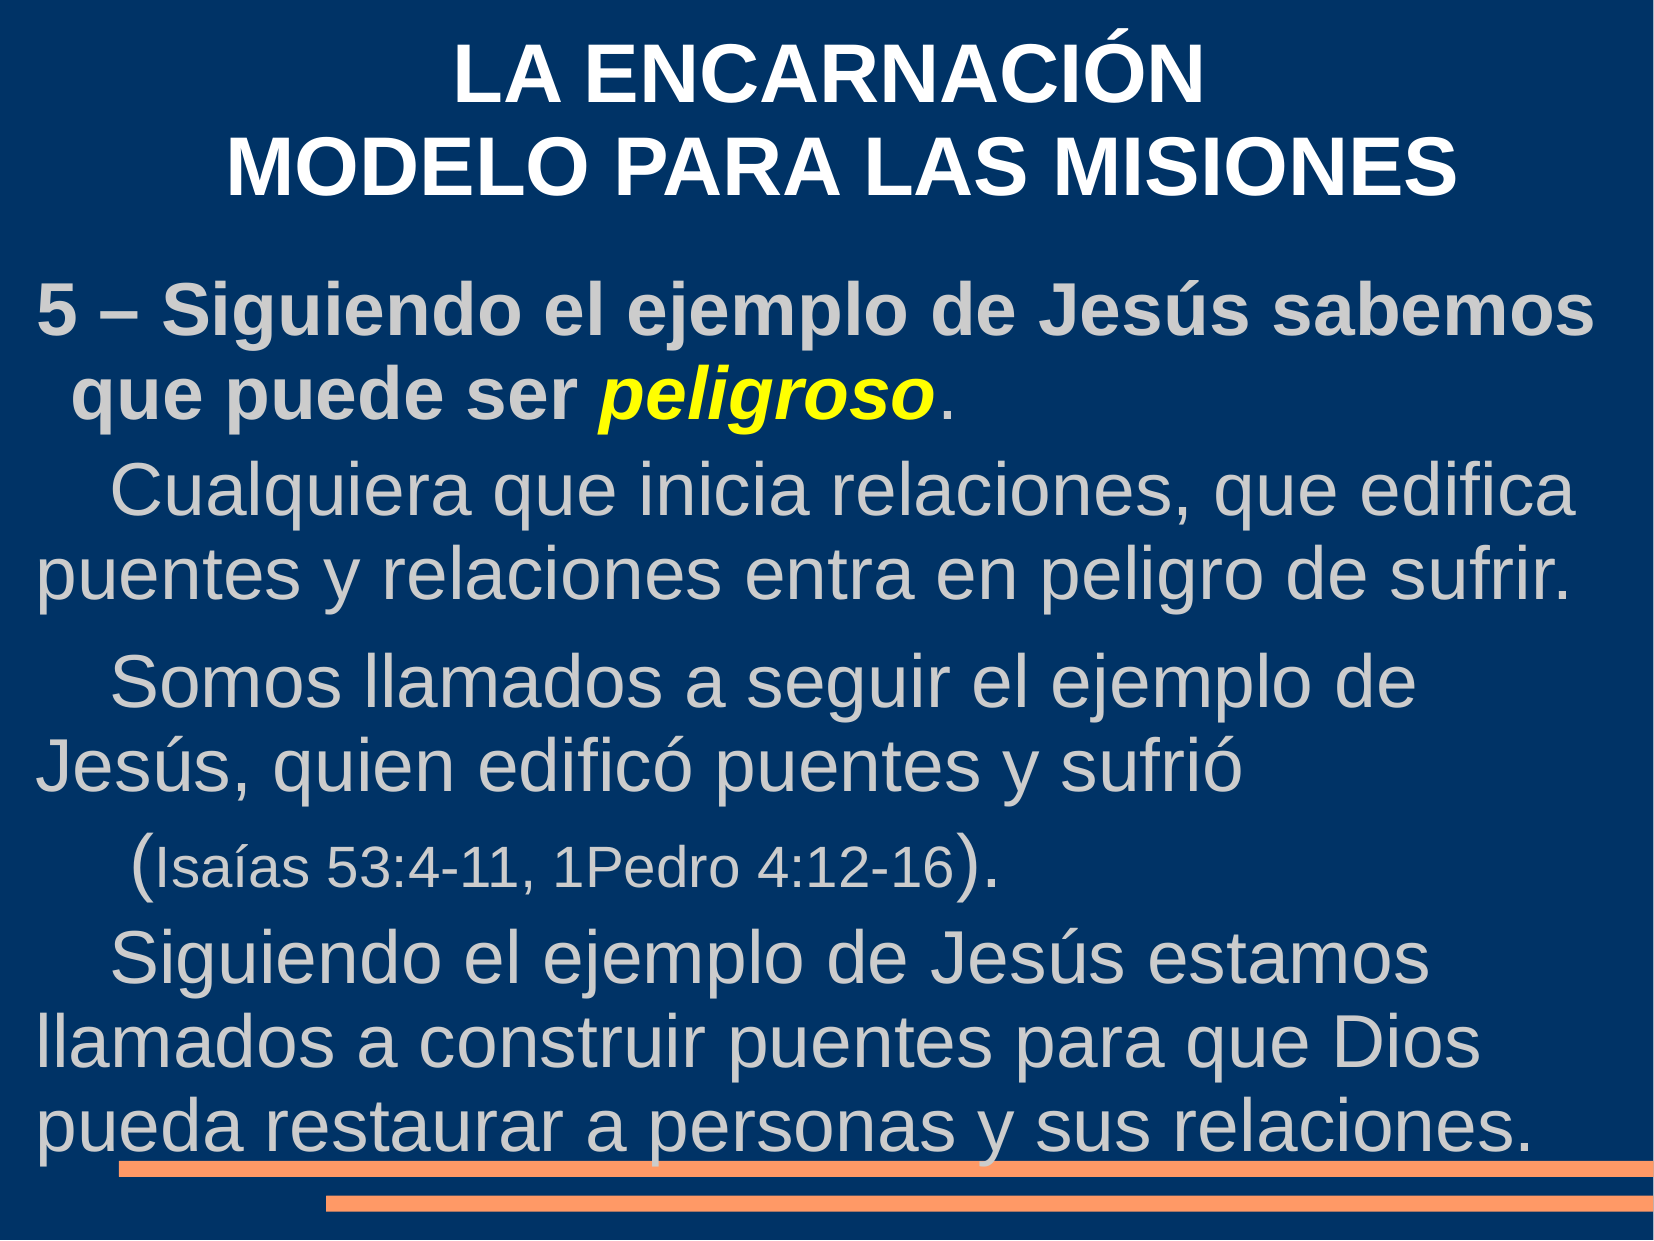

# LA ENCARNACIÓN MODELO PARA LAS MISIONES
5 – Siguiendo el ejemplo de Jesús sabemos que puede ser peligroso.
Cualquiera que inicia relaciones, que edifica puentes y relaciones entra en peligro de sufrir.
Somos llamados a seguir el ejemplo de Jesús, quien edificó puentes y sufrió
 (Isaías 53:4-11, 1Pedro 4:12-16).
Siguiendo el ejemplo de Jesús estamos llamados a construir puentes para que Dios pueda restaurar a personas y sus relaciones.